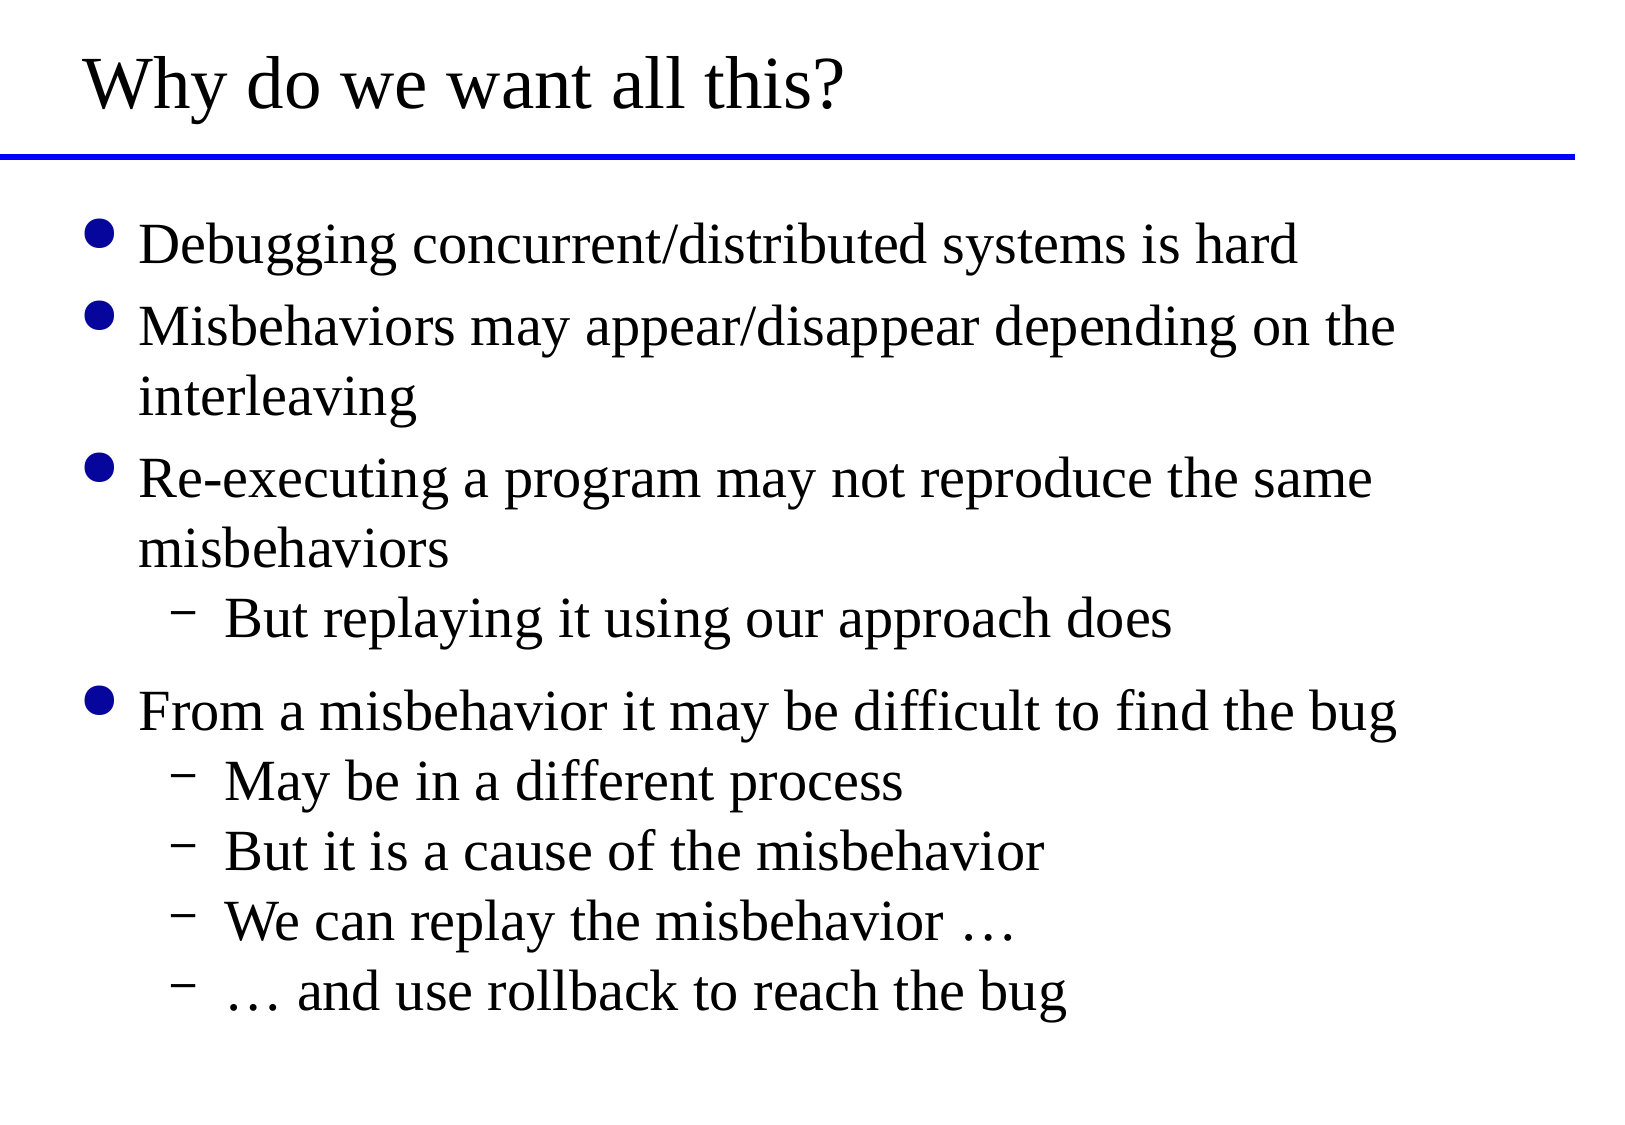

# Why do we want all this?
Debugging concurrent/distributed systems is hard
Misbehaviors may appear/disappear depending on the interleaving
Re-executing a program may not reproduce the same misbehaviors
But replaying it using our approach does
From a misbehavior it may be difficult to find the bug
May be in a different process
But it is a cause of the misbehavior
We can replay the misbehavior …
… and use rollback to reach the bug